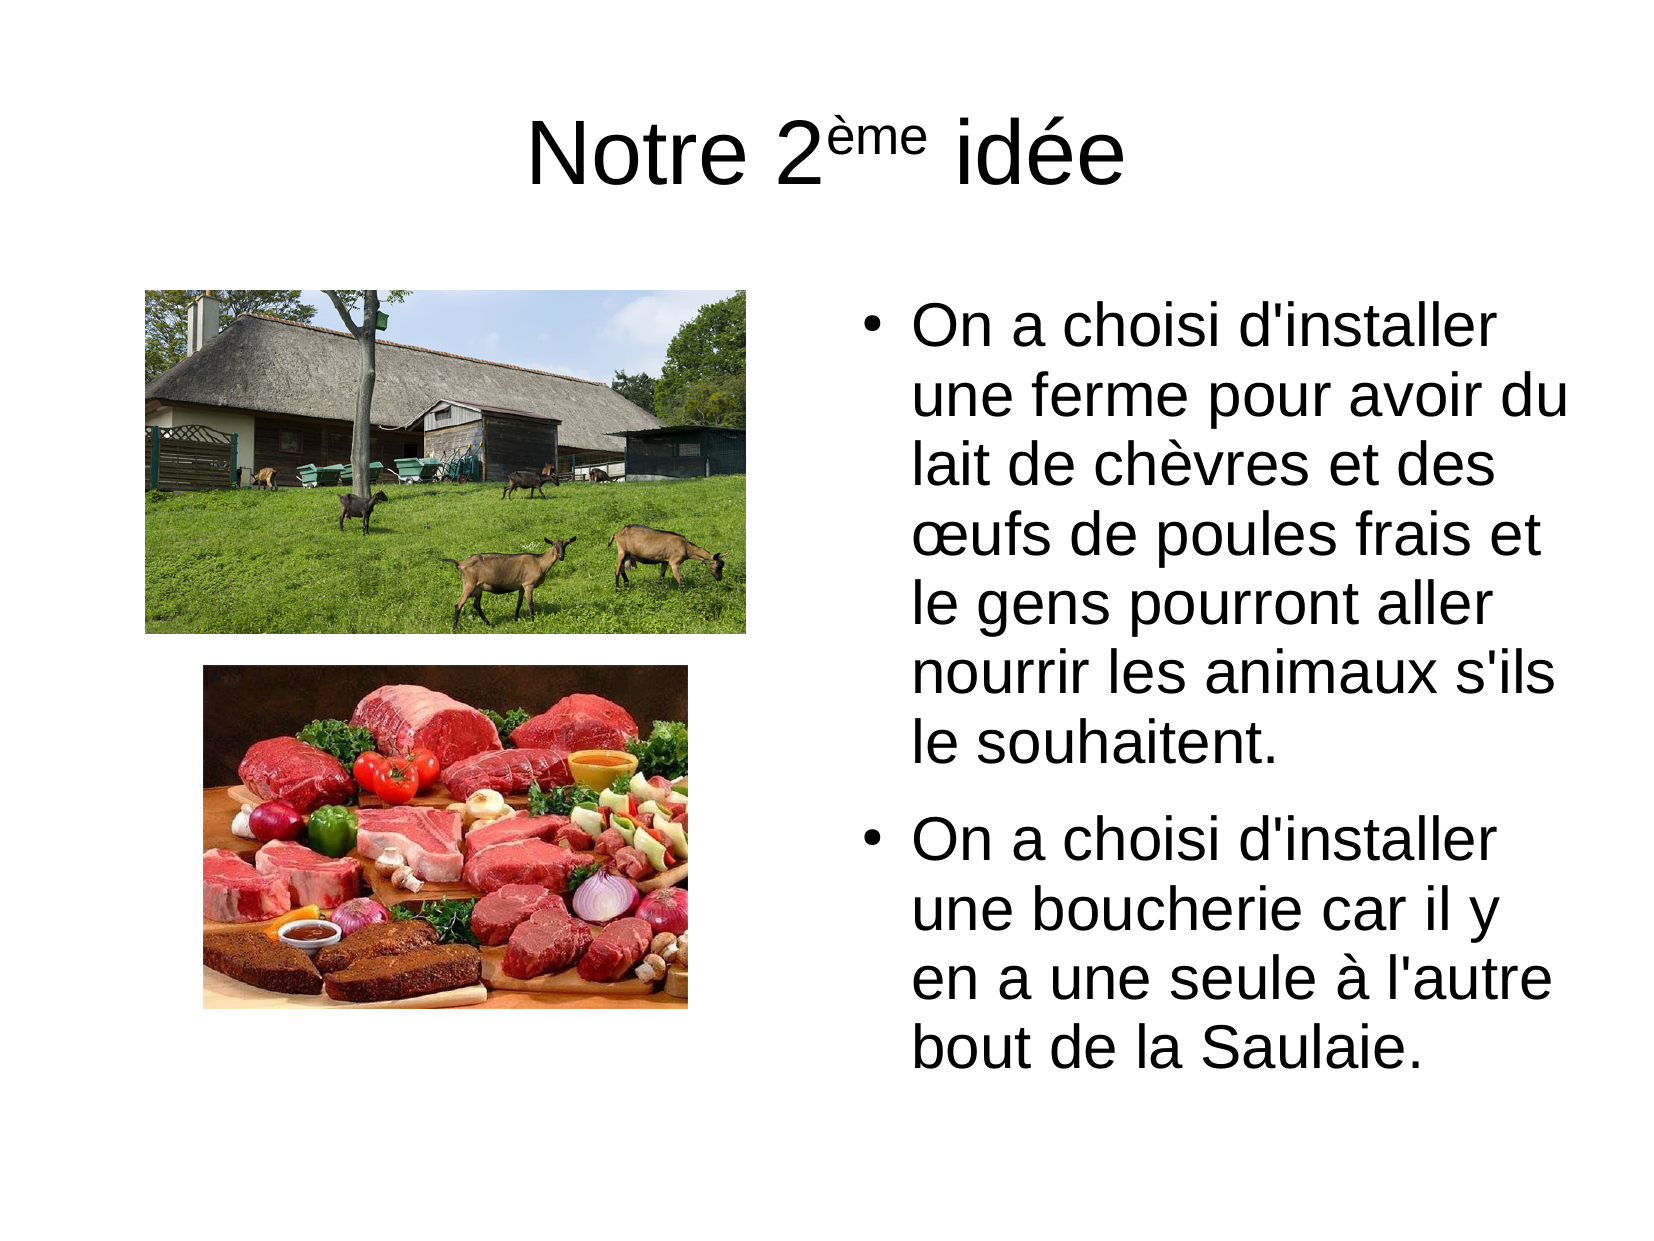

# Notre 2ème idée
On a choisi d'installer une ferme pour avoir du lait de chèvres et des œufs de poules frais et le gens pourront aller nourrir les animaux s'ils le souhaitent.
On a choisi d'installer une boucherie car il y en a une seule à l'autre bout de la Saulaie.